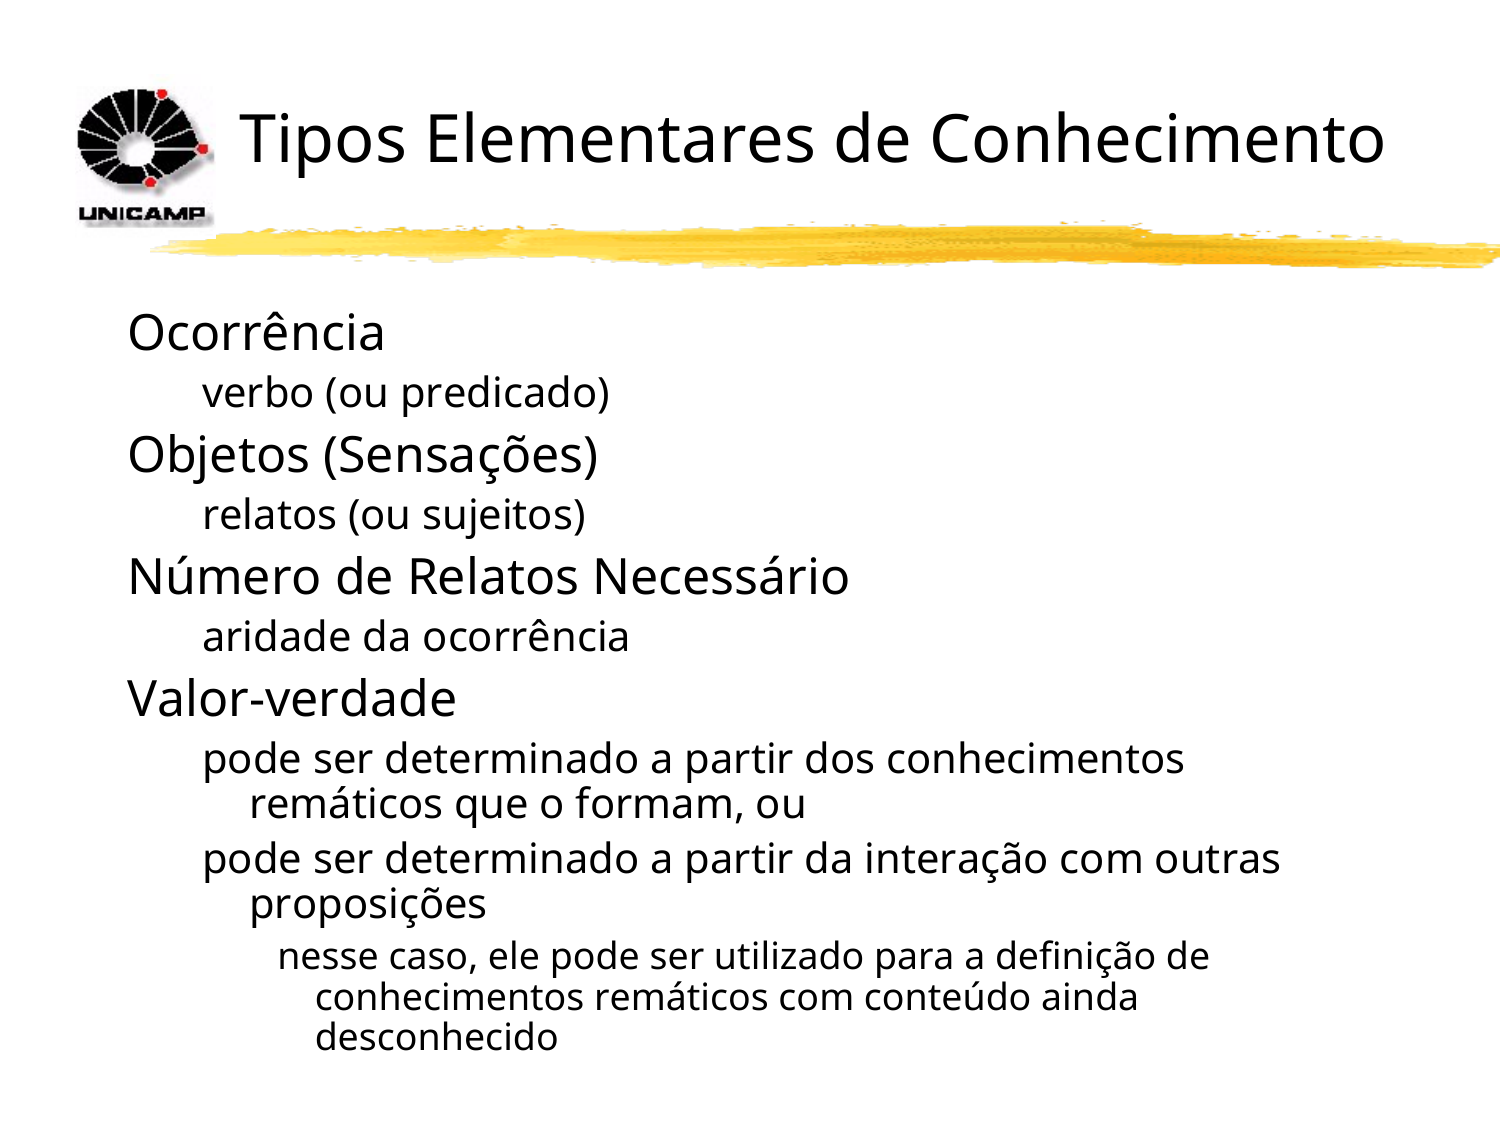

Tipos Elementares de Conhecimento
Ocorrência
verbo (ou predicado)
Objetos (Sensações)
relatos (ou sujeitos)
Número de Relatos Necessário
aridade da ocorrência
Valor-verdade
pode ser determinado a partir dos conhecimentos remáticos que o formam, ou
pode ser determinado a partir da interação com outras proposições
nesse caso, ele pode ser utilizado para a definição de conhecimentos remáticos com conteúdo ainda desconhecido